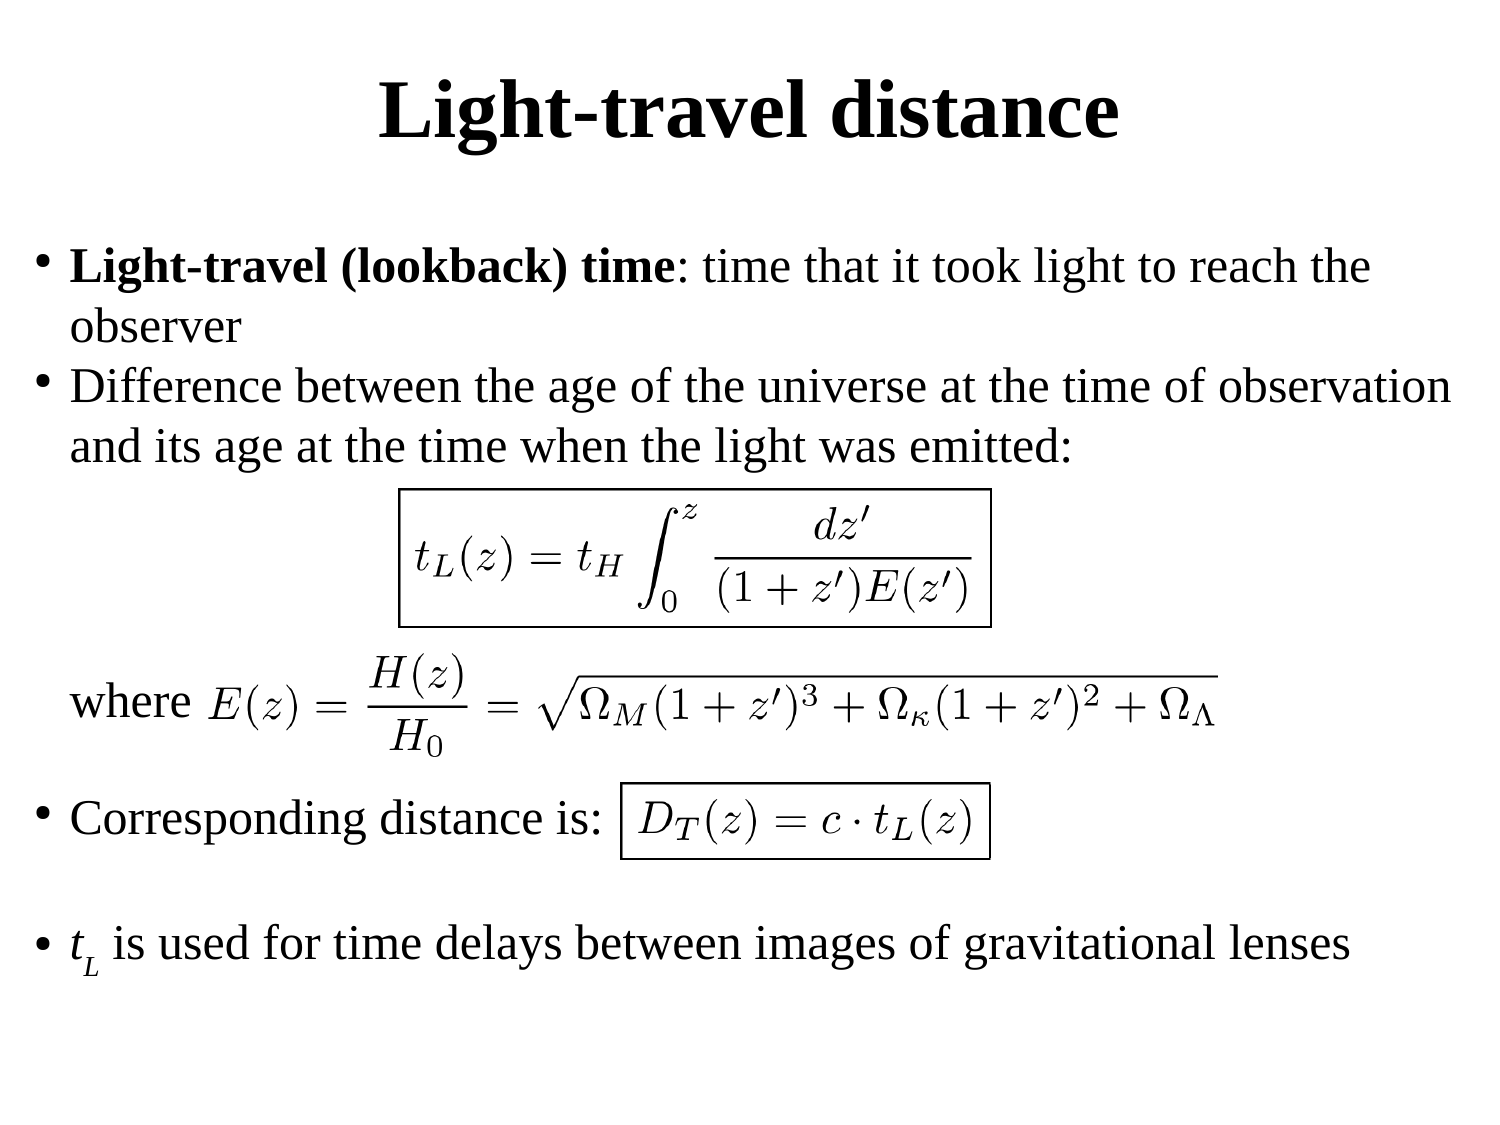

# Light-travel distance
Light-travel (lookback) time: time that it took light to reach the observer
Difference between the age of the universe at the time of observation and its age at the time when the light was emitted:
where
Corresponding distance is:
tL is used for time delays between images of gravitational lenses